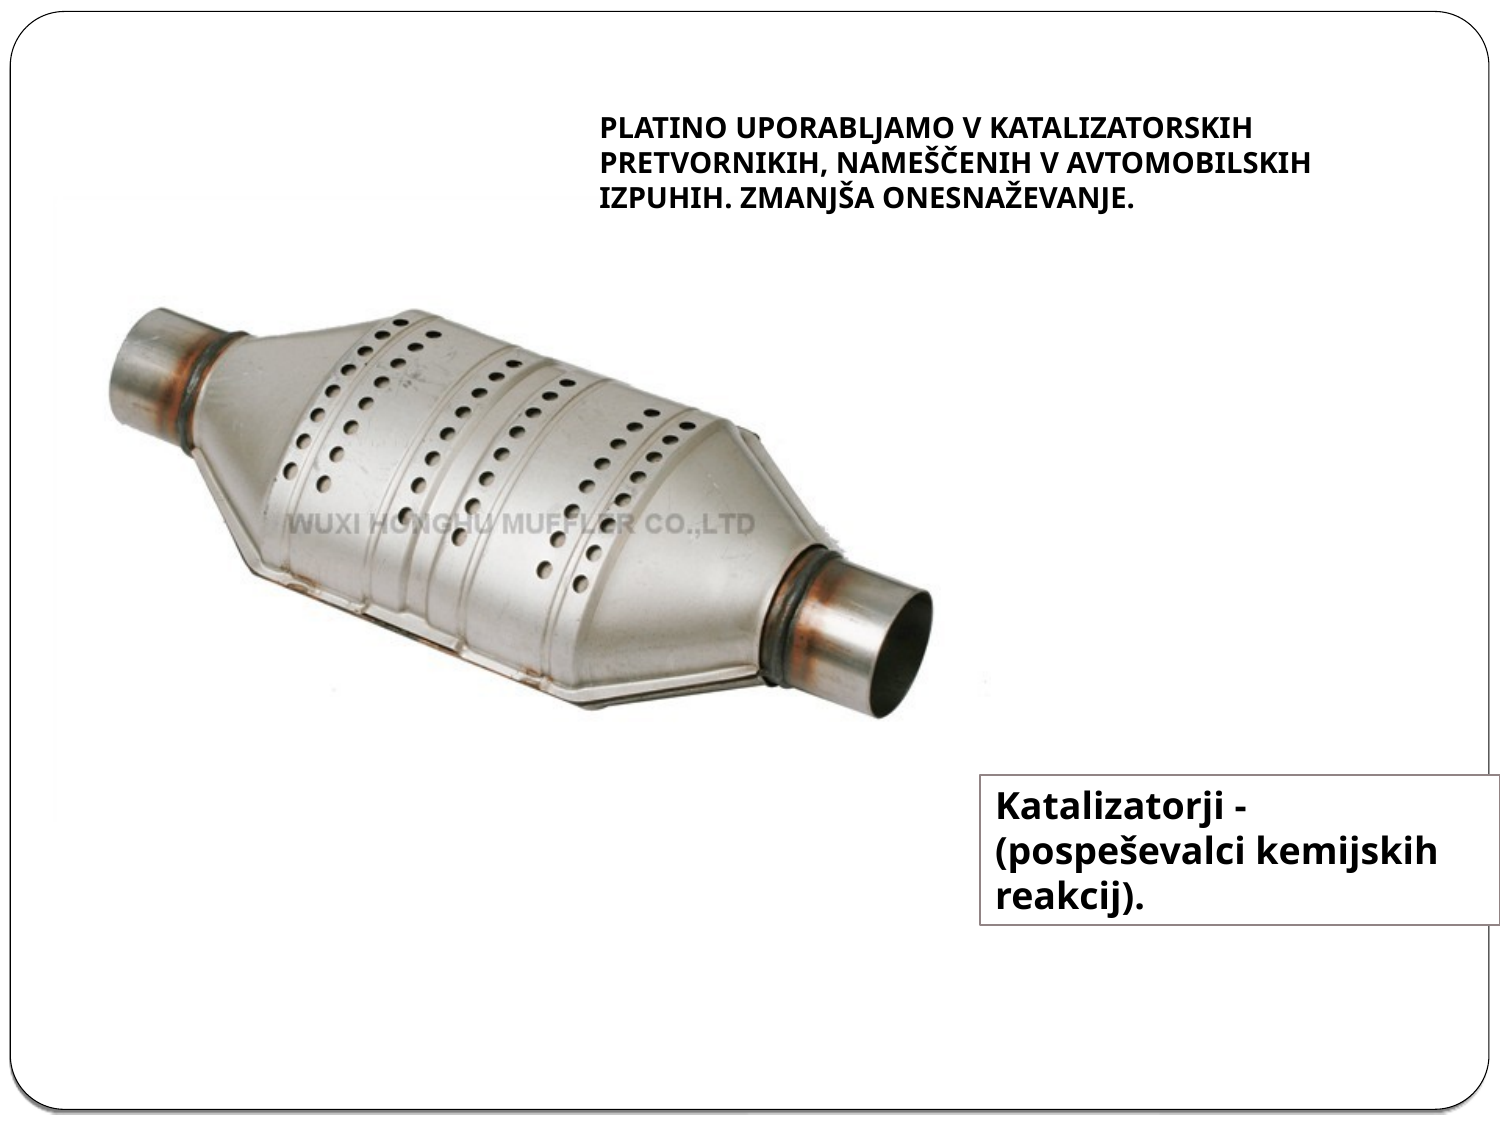

PLATINO UPORABLJAMO V KATALIZATORSKIH PRETVORNIKIH, NAMEŠČENIH V AVTOMOBILSKIH IZPUHIH. ZMANJŠA ONESNAŽEVANJE.
Katalizatorji - (pospeševalci kemijskih reakcij).